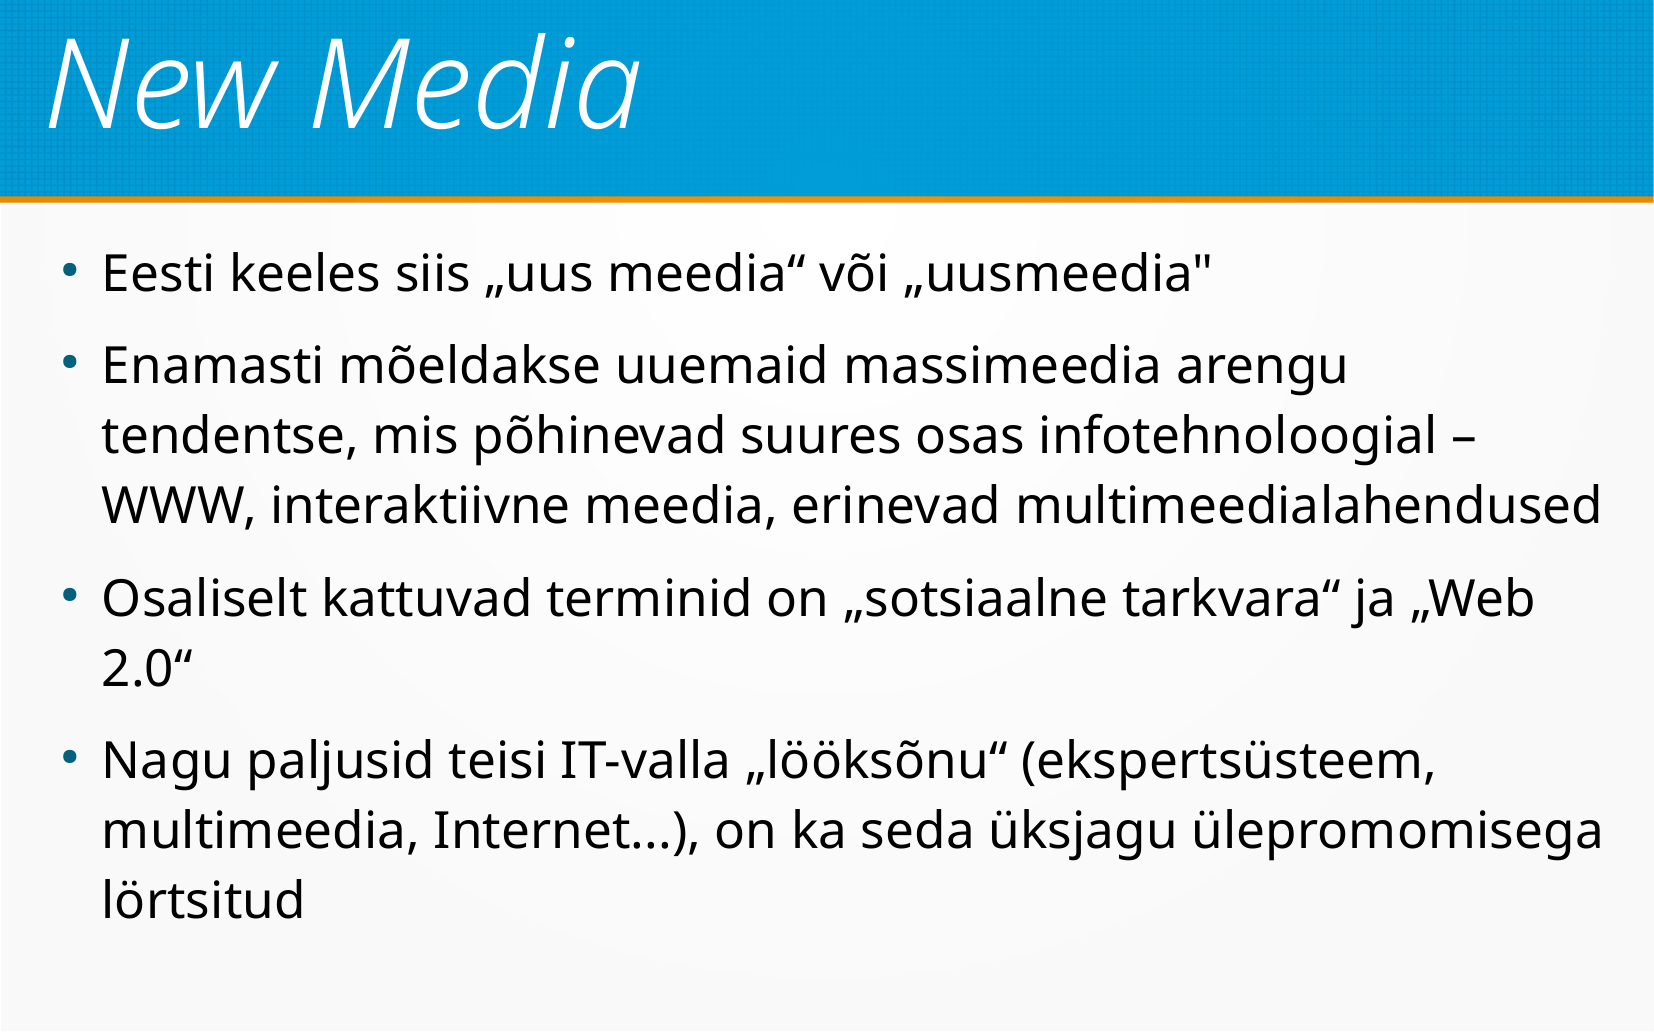

# New Media
Eesti keeles siis „uus meedia“ või „uusmeedia"
Enamasti mõeldakse uuemaid massimeedia arengu tendentse, mis põhinevad suures osas infotehnoloogial – WWW, interaktiivne meedia, erinevad multimeedialahendused
Osaliselt kattuvad terminid on „sotsiaalne tarkvara“ ja „Web 2.0“
Nagu paljusid teisi IT-valla „lööksõnu“ (ekspertsüsteem, multimeedia, Internet...), on ka seda üksjagu ülepromomisega lörtsitud